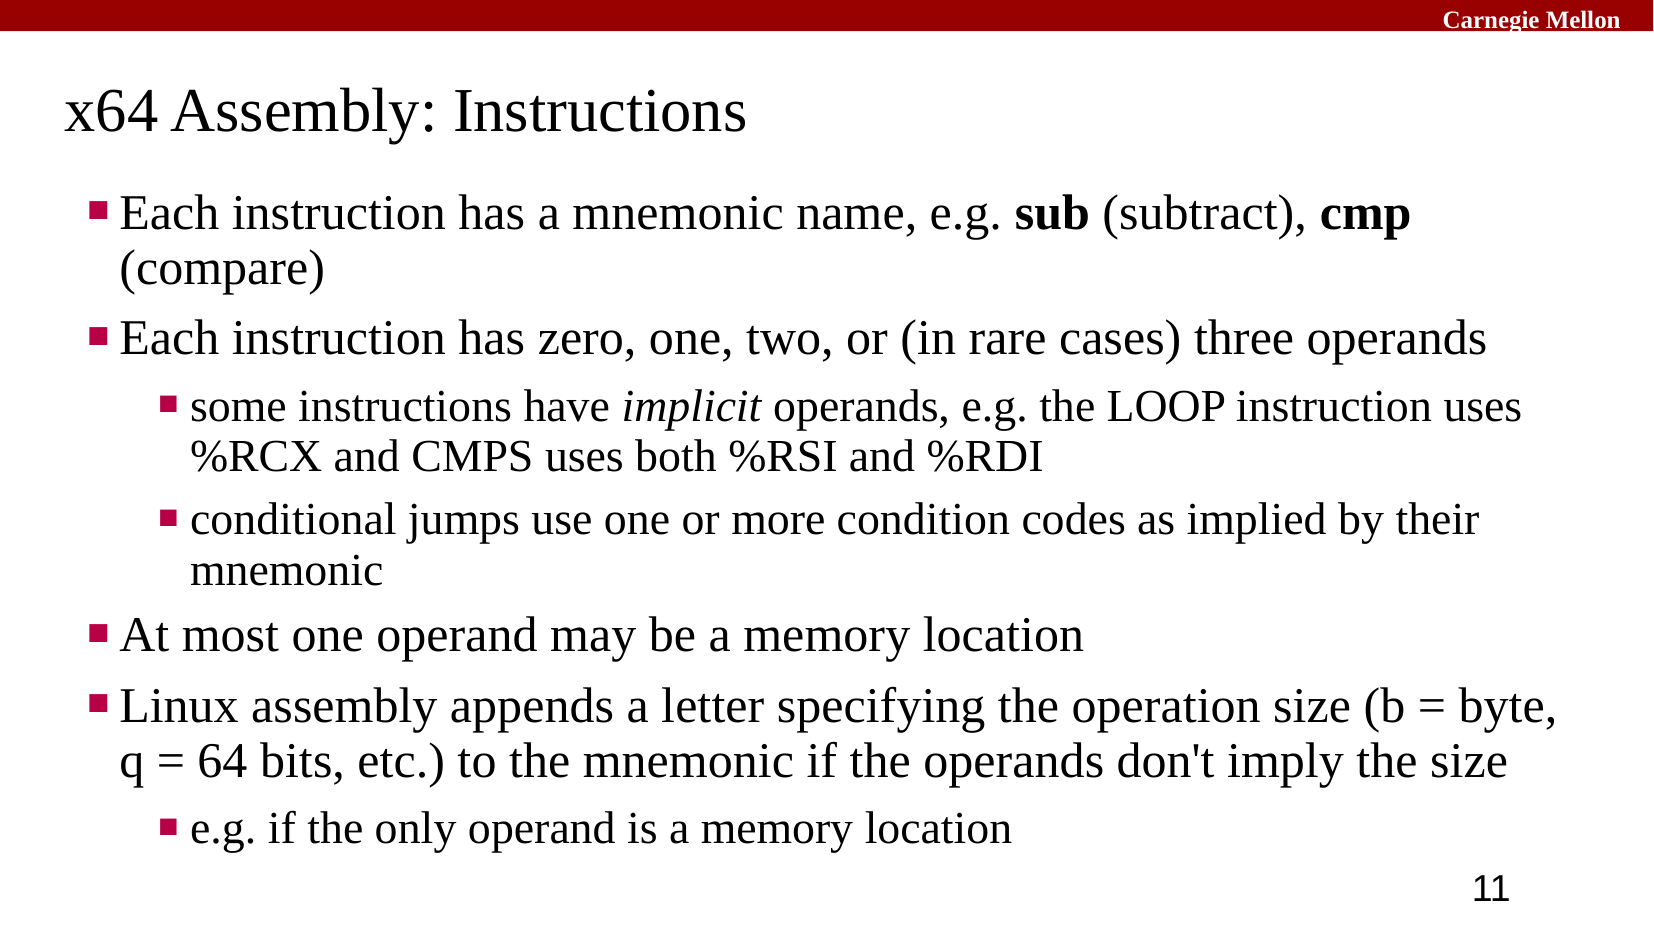

# x64 Assembly: Instructions
Each instruction has a mnemonic name, e.g. sub (subtract), cmp (compare)
Each instruction has zero, one, two, or (in rare cases) three operands
some instructions have implicit operands, e.g. the LOOP instruction uses %RCX and CMPS uses both %RSI and %RDI
conditional jumps use one or more condition codes as implied by their mnemonic
At most one operand may be a memory location
Linux assembly appends a letter specifying the operation size (b = byte, q = 64 bits, etc.) to the mnemonic if the operands don't imply the size
e.g. if the only operand is a memory location